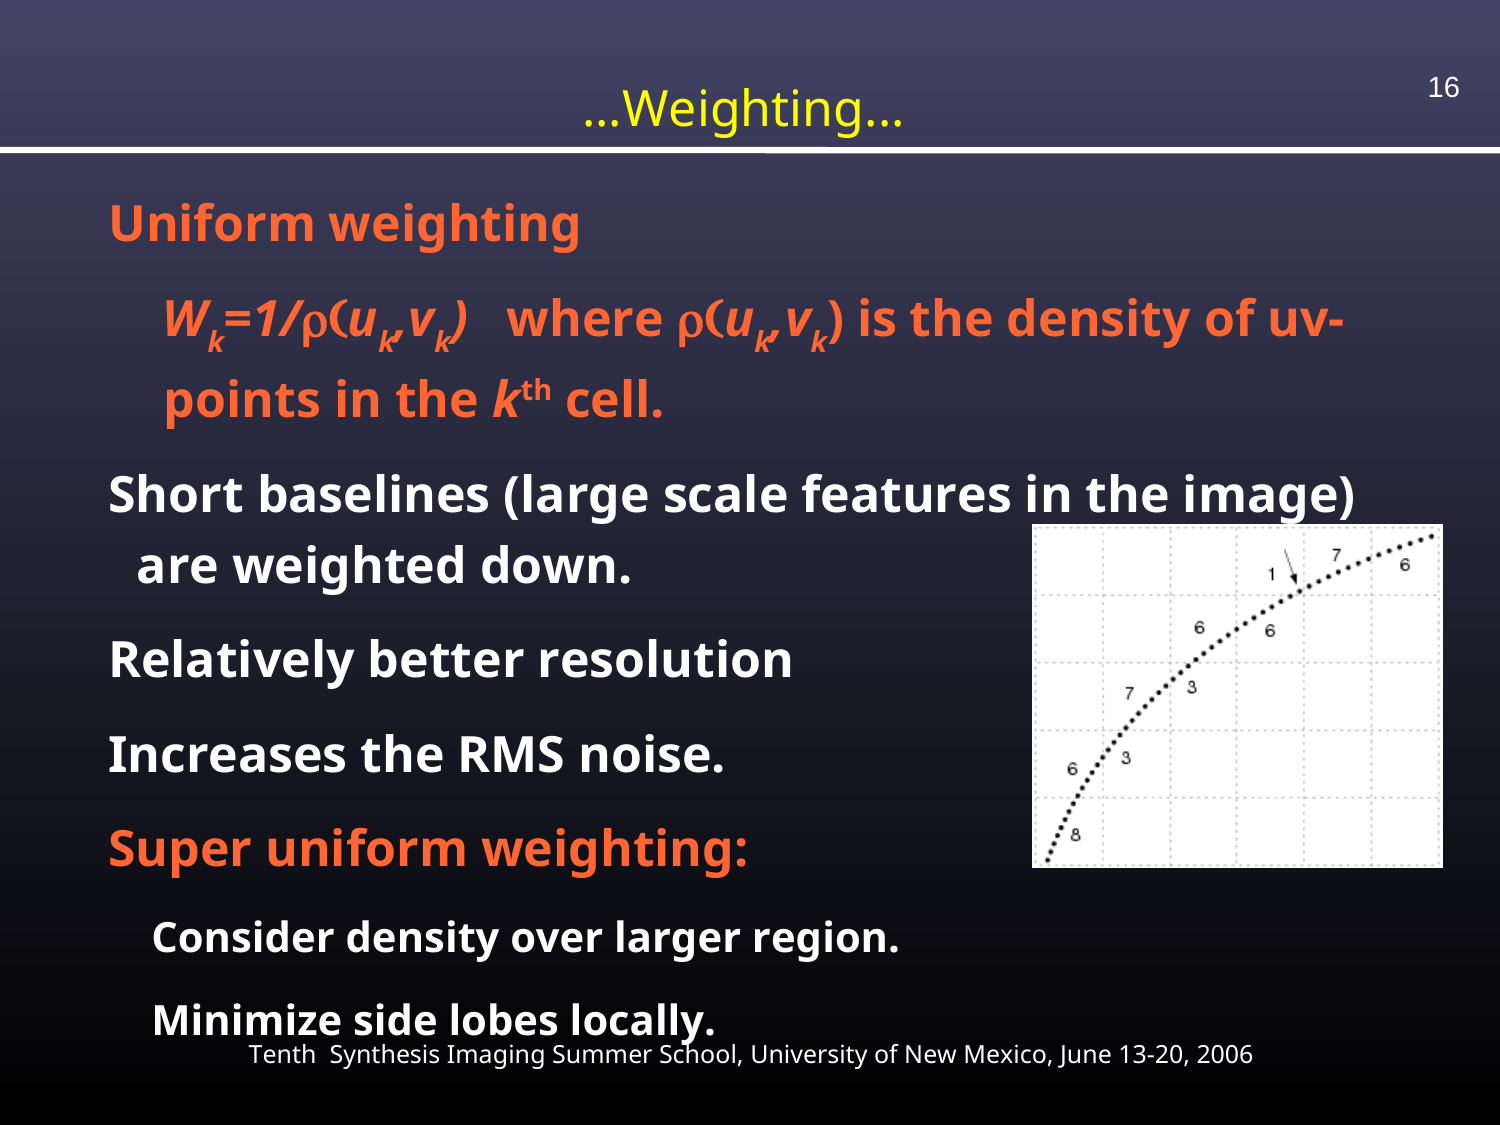

# ...Weighting...
Uniform weighting
Wk=1/uk,vk) where uk,vk) is the density of uv-points in the kth cell.
Short baselines (large scale features in the image) are weighted down.
Relatively better resolution
Increases the RMS noise.
Super uniform weighting:
 Consider density over larger region.
 Minimize side lobes locally.